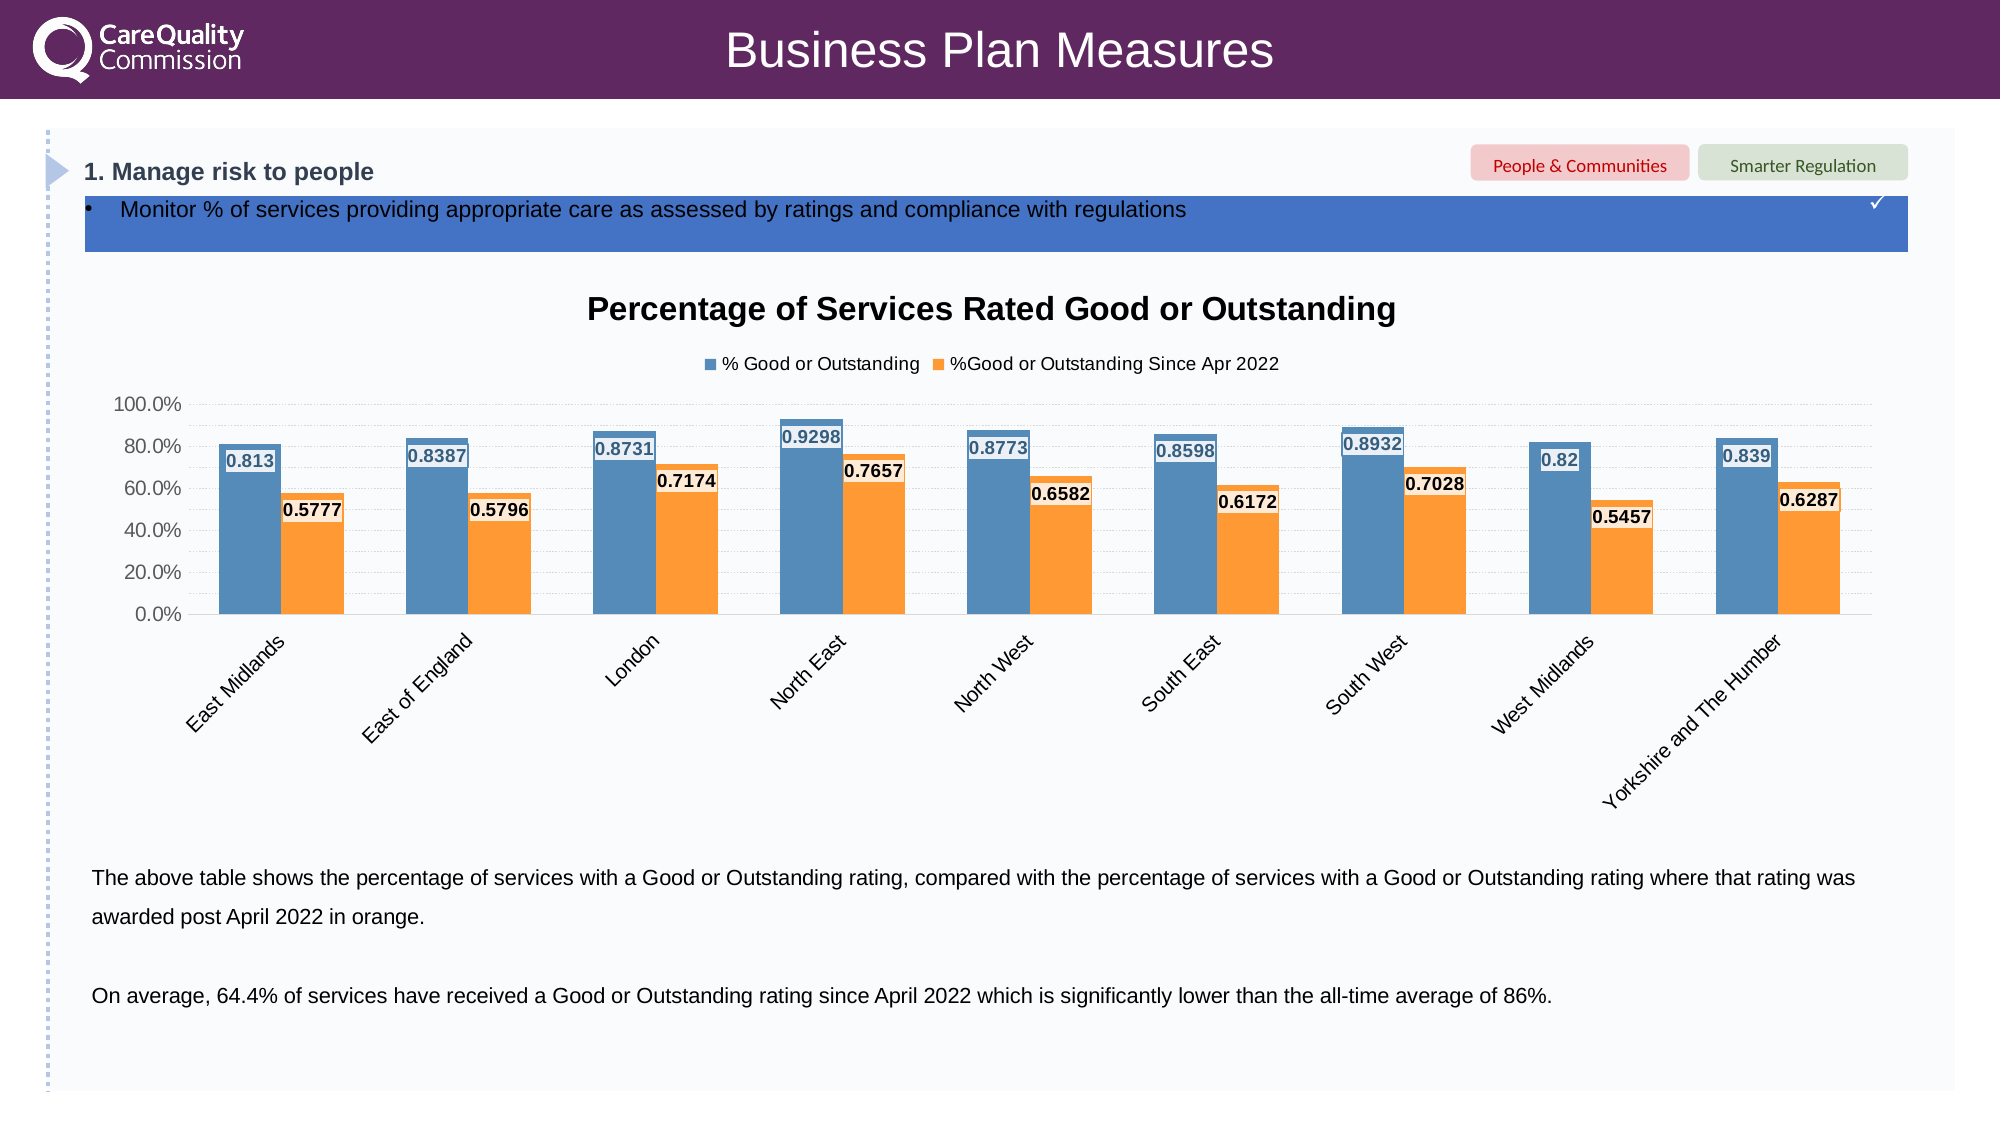

Business Plan Measures
Smarter Regulation
People & Communities
1. Manage risk to people
| Monitor % of services providing appropriate care as assessed by ratings and compliance with regulations |  |
| --- | --- |
### Chart: Percentage of Services Rated Good or Outstanding
| Category | % Good or Outstanding | %Good or Outstanding Since Apr 2022 |
|---|---|---|
| East Midlands | 0.813 | 0.5777 |
| East of England | 0.8387 | 0.5796 |
| London | 0.8731 | 0.7174 |
| North East | 0.9298 | 0.7657 |
| North West | 0.8773 | 0.6582 |
| South East | 0.8598 | 0.6172 |
| South West | 0.8932 | 0.7028 |
| West Midlands | 0.82 | 0.5457 |
| Yorkshire and The Humber | 0.839 | 0.6287 |The above table shows the percentage of services with a Good or Outstanding rating, compared with the percentage of services with a Good or Outstanding rating where that rating was awarded post April 2022 in orange.
On average, 64.4% of services have received a Good or Outstanding rating since April 2022 which is significantly lower than the all-time average of 86%.